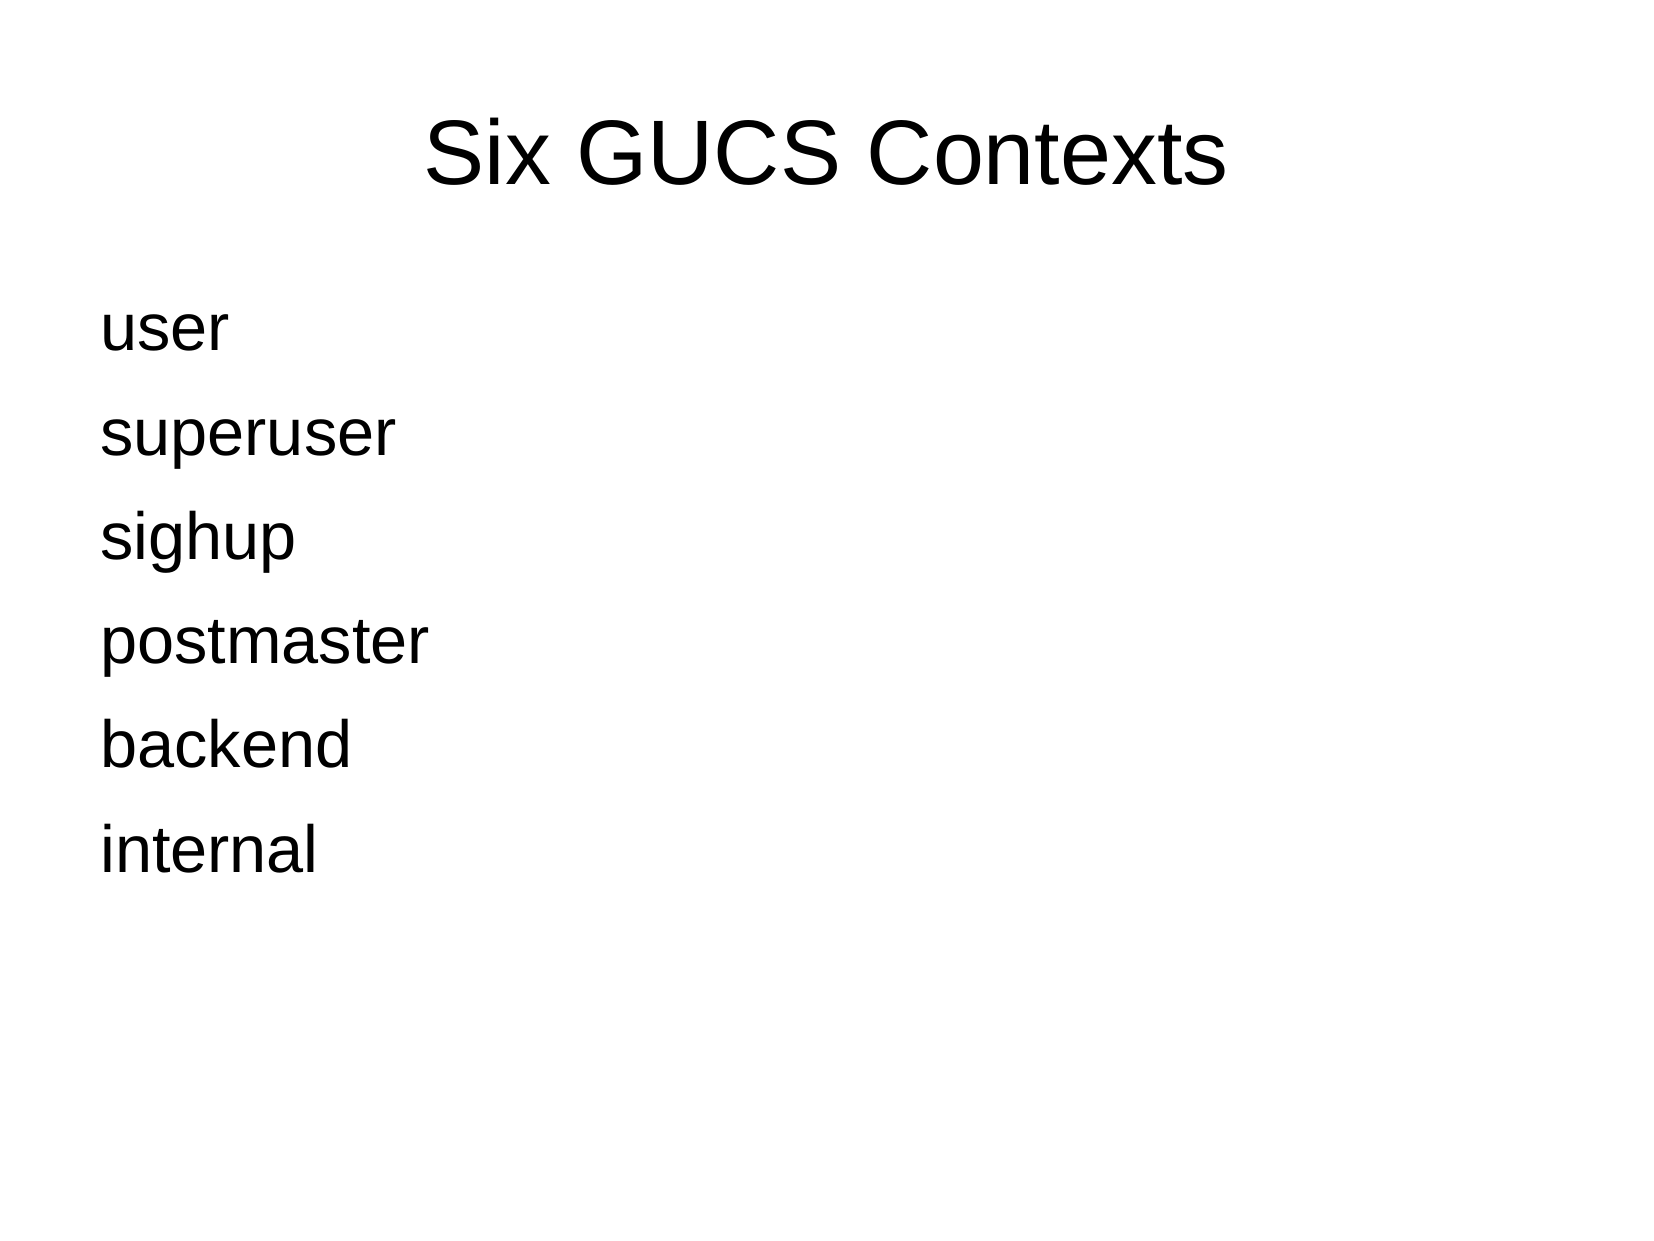

# Six GUCS Contexts
user
superuser
sighup
postmaster
backend
internal